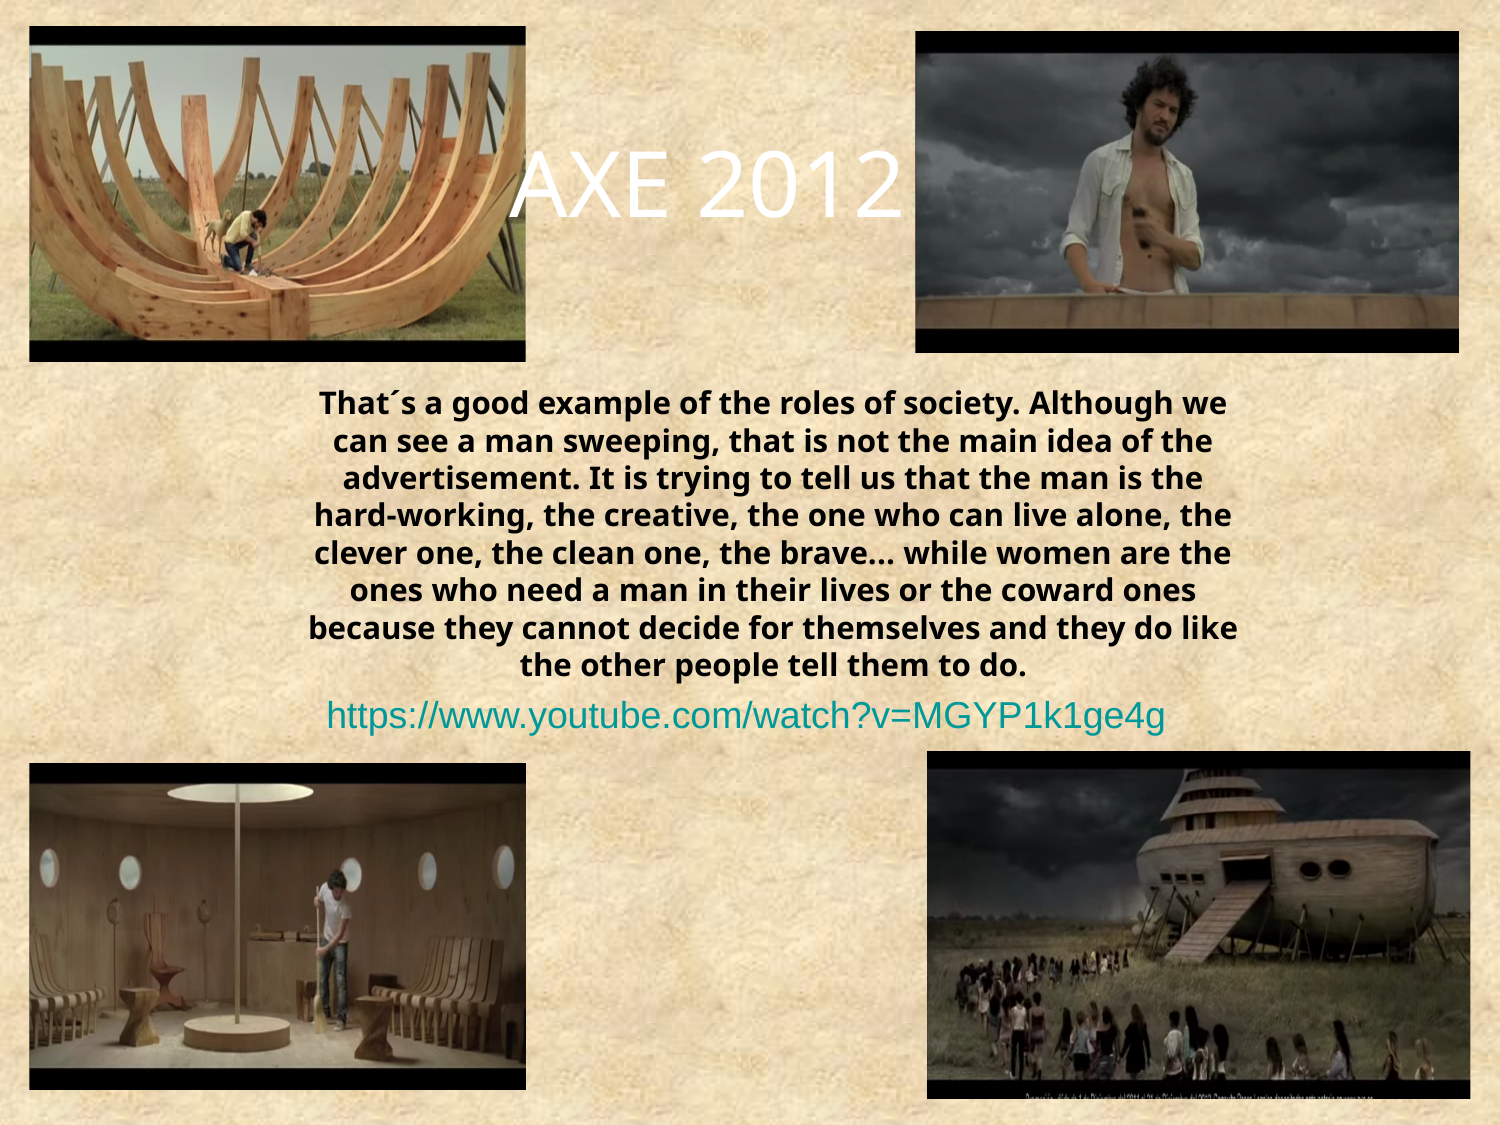

AXE 2012
That´s a good example of the roles of society. Although we can see a man sweeping, that is not the main idea of the advertisement. It is trying to tell us that the man is the hard-working, the creative, the one who can live alone, the clever one, the clean one, the brave... while women are the ones who need a man in their lives or the coward ones because they cannot decide for themselves and they do like the other people tell them to do.
 https://www.youtube.com/watch?v=MGYP1k1ge4g